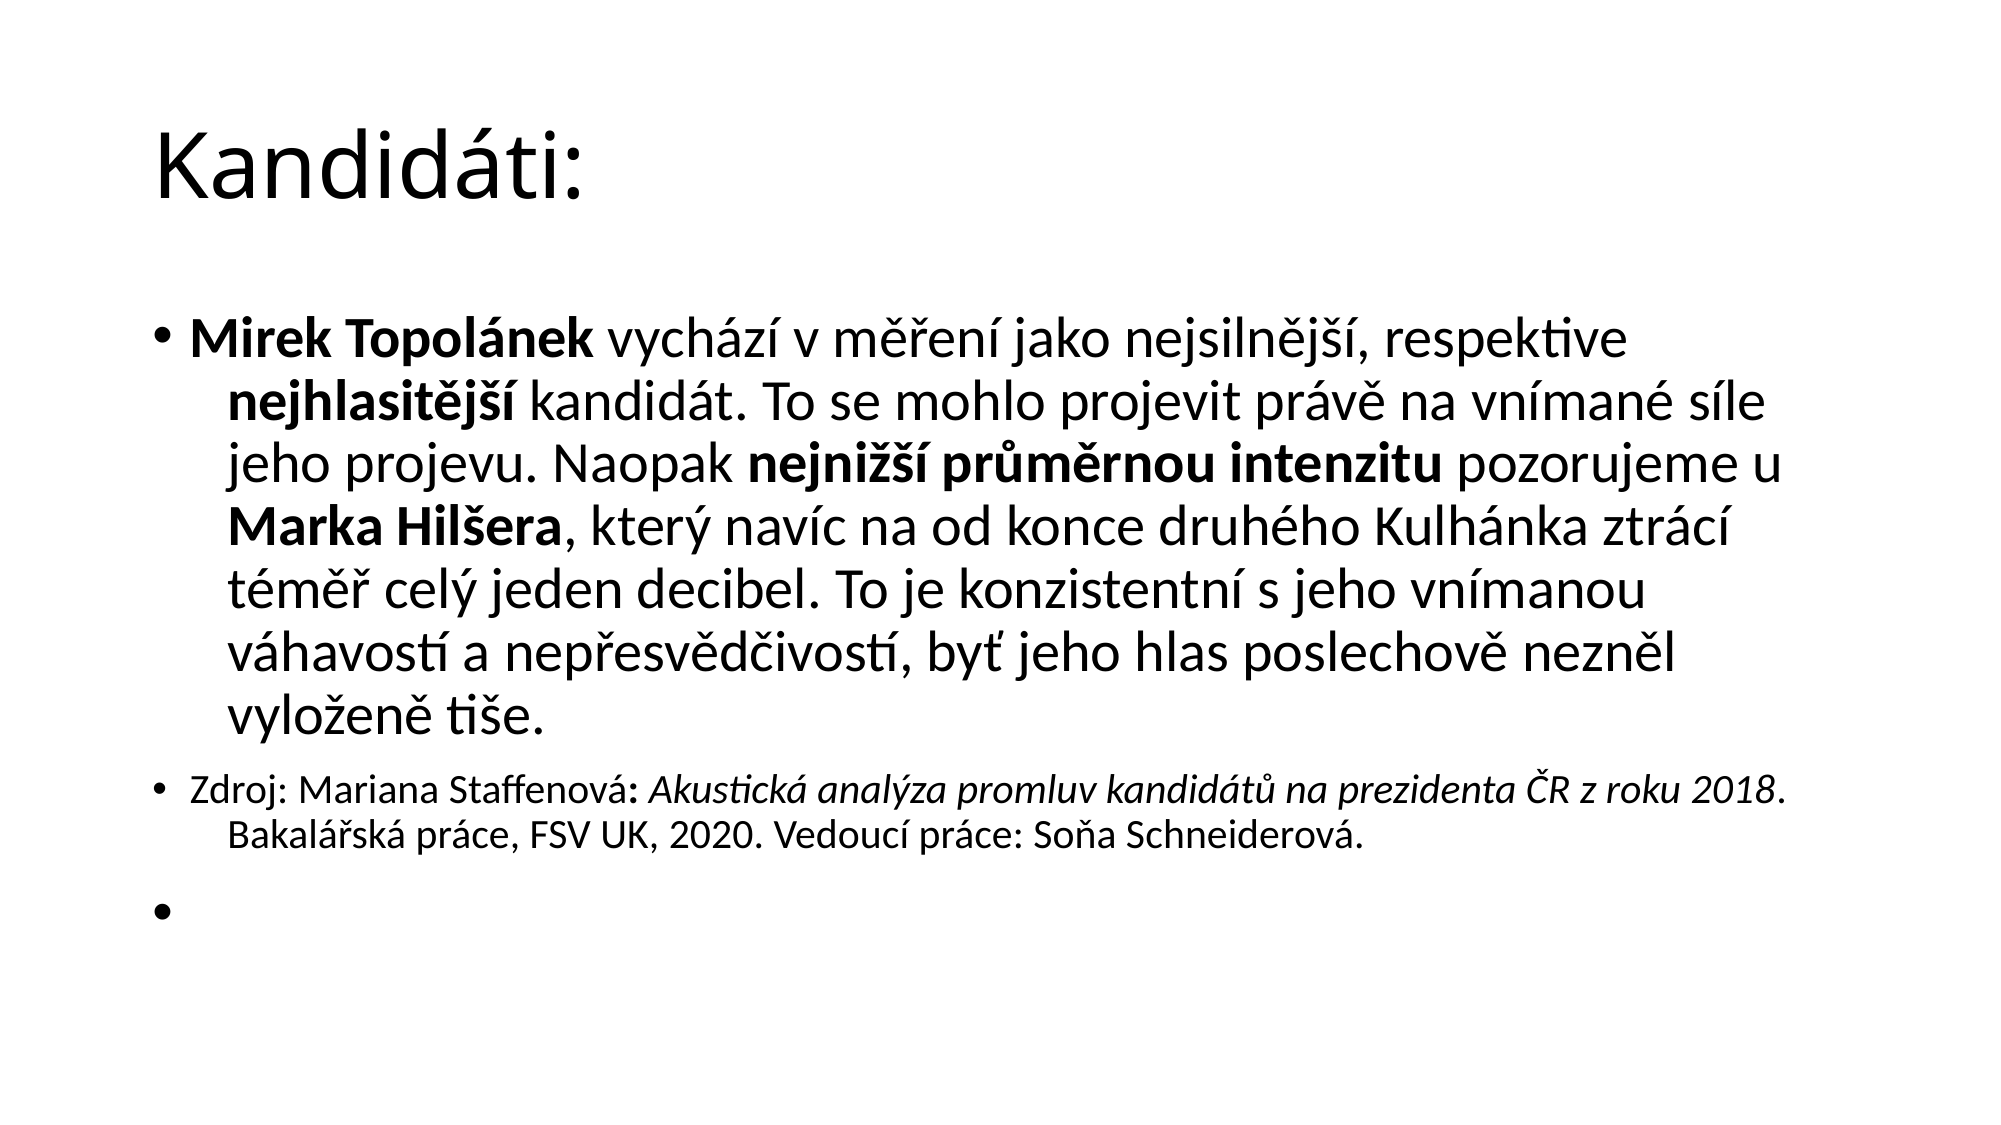

# Kandidáti:
Mirek Topolánek vychází v měření jako nejsilnější, respektive nejhlasitější kandidát. To se mohlo projevit právě na vnímané síle jeho projevu. Naopak nejnižší průměrnou intenzitu pozorujeme u Marka Hilšera, který navíc na od konce druhého Kulhánka ztrácí téměř celý jeden decibel. To je konzistentní s jeho vnímanou váhavostí a nepřesvědčivostí, byť jeho hlas poslechově nezněl vyloženě tiše.
Zdroj: Mariana Staffenová: Akustická analýza promluv kandidátů na prezidenta ČR z roku 2018. Bakalářská práce, FSV UK, 2020. Vedoucí práce: Soňa Schneiderová.